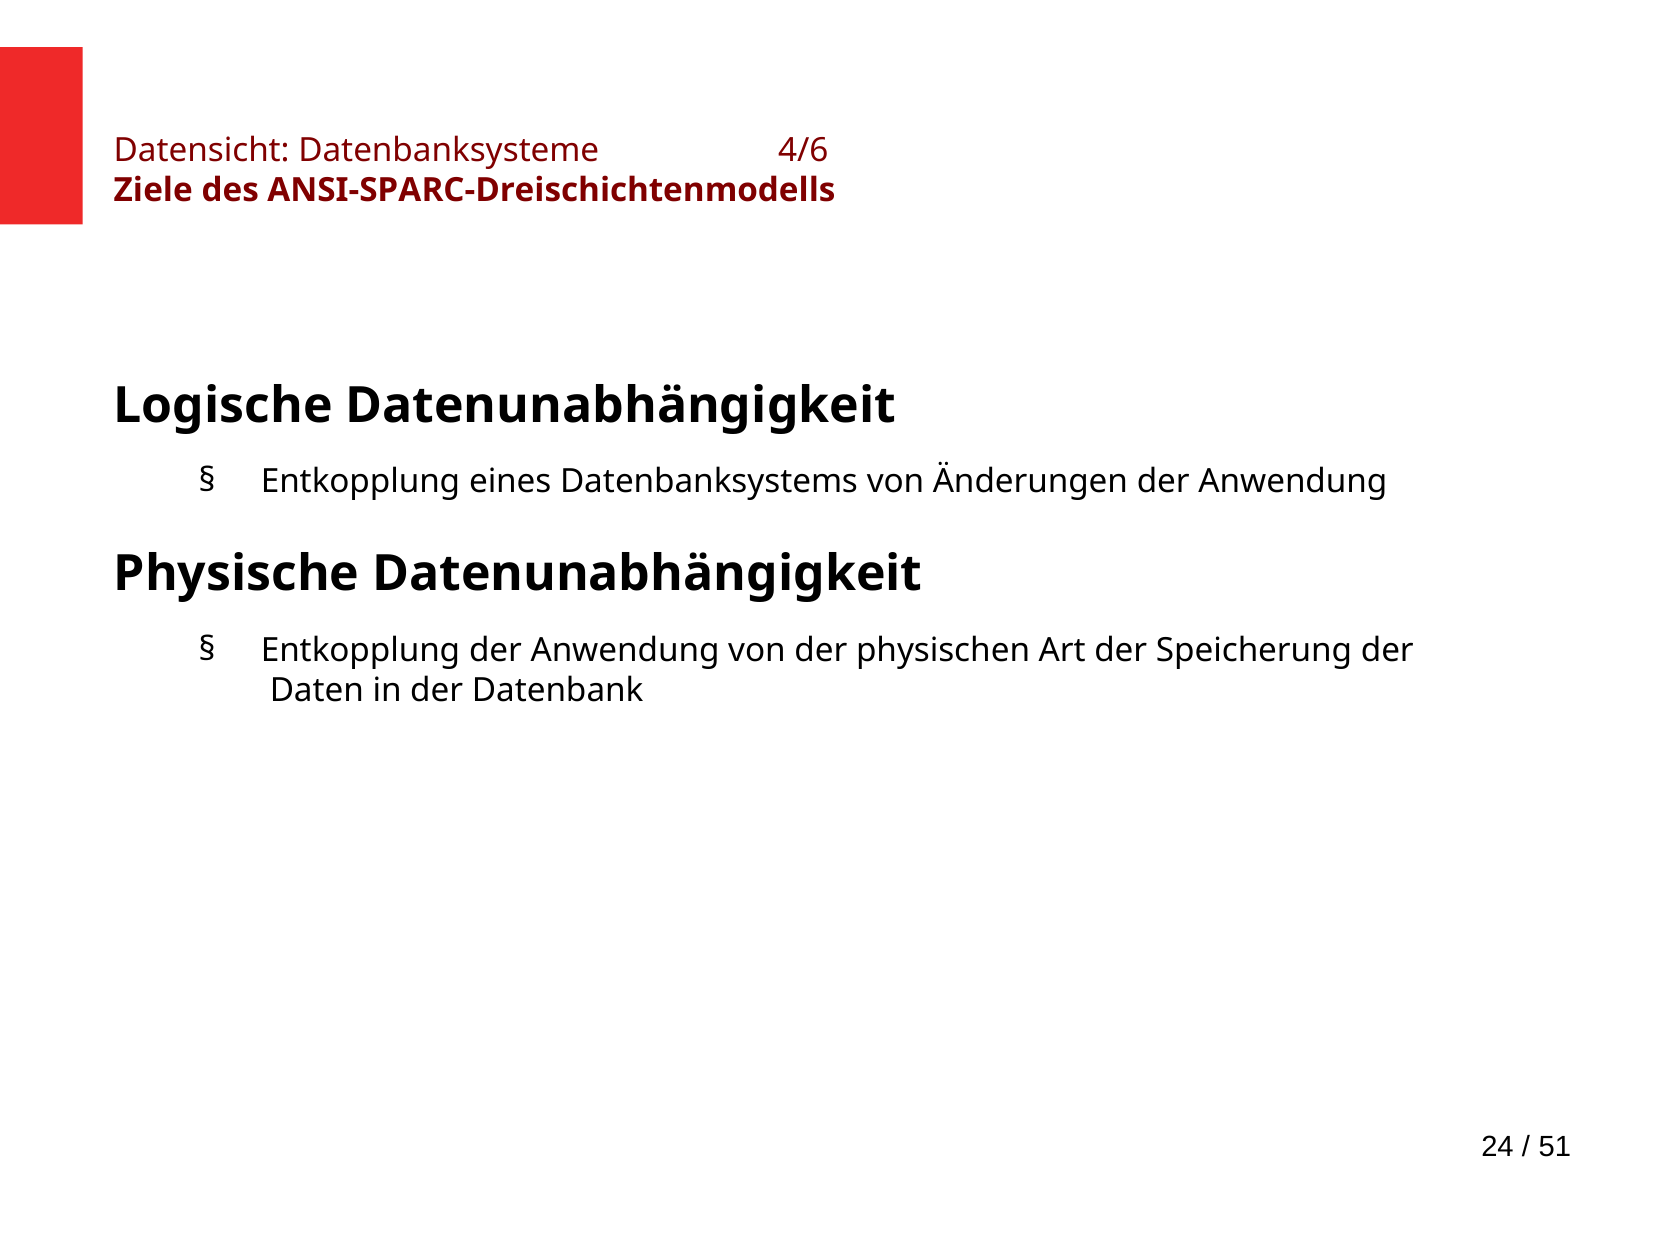

# Datensicht: Datenbanksysteme 		4/6 Ziele des ANSI-SPARC-Dreischichtenmodells
Logische Datenunabhängigkeit
Entkopplung eines Datenbanksystems von Änderungen der Anwendung
Physische Datenunabhängigkeit
Entkopplung der Anwendung von der physischen Art der Speicherung der Daten in der Datenbank
24
© Hochschule Kempten / Prof.Dr.Arthur Kolb
Folie